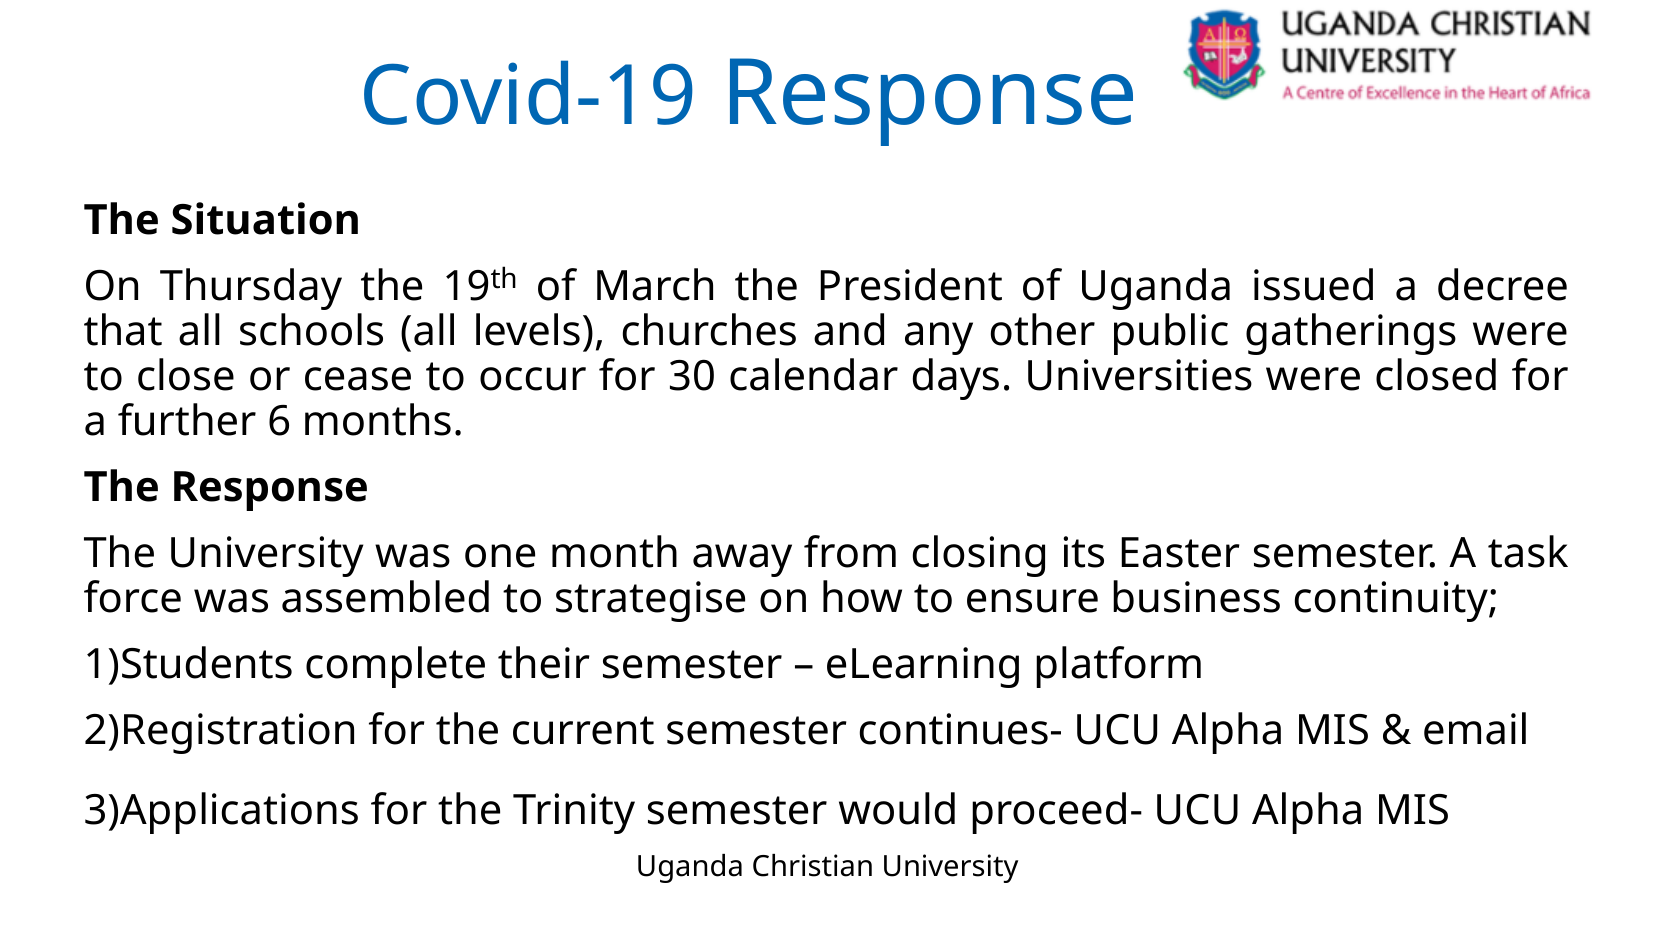

# Covid-19 Response
The Situation
On Thursday the 19th of March the President of Uganda issued a decree that all schools (all levels), churches and any other public gatherings were to close or cease to occur for 30 calendar days. Universities were closed for a further 6 months.
The Response
The University was one month away from closing its Easter semester. A task force was assembled to strategise on how to ensure business continuity;
Students complete their semester – eLearning platform
Registration for the current semester continues- UCU Alpha MIS & email
Applications for the Trinity semester would proceed- UCU Alpha MIS
Uganda Christian University